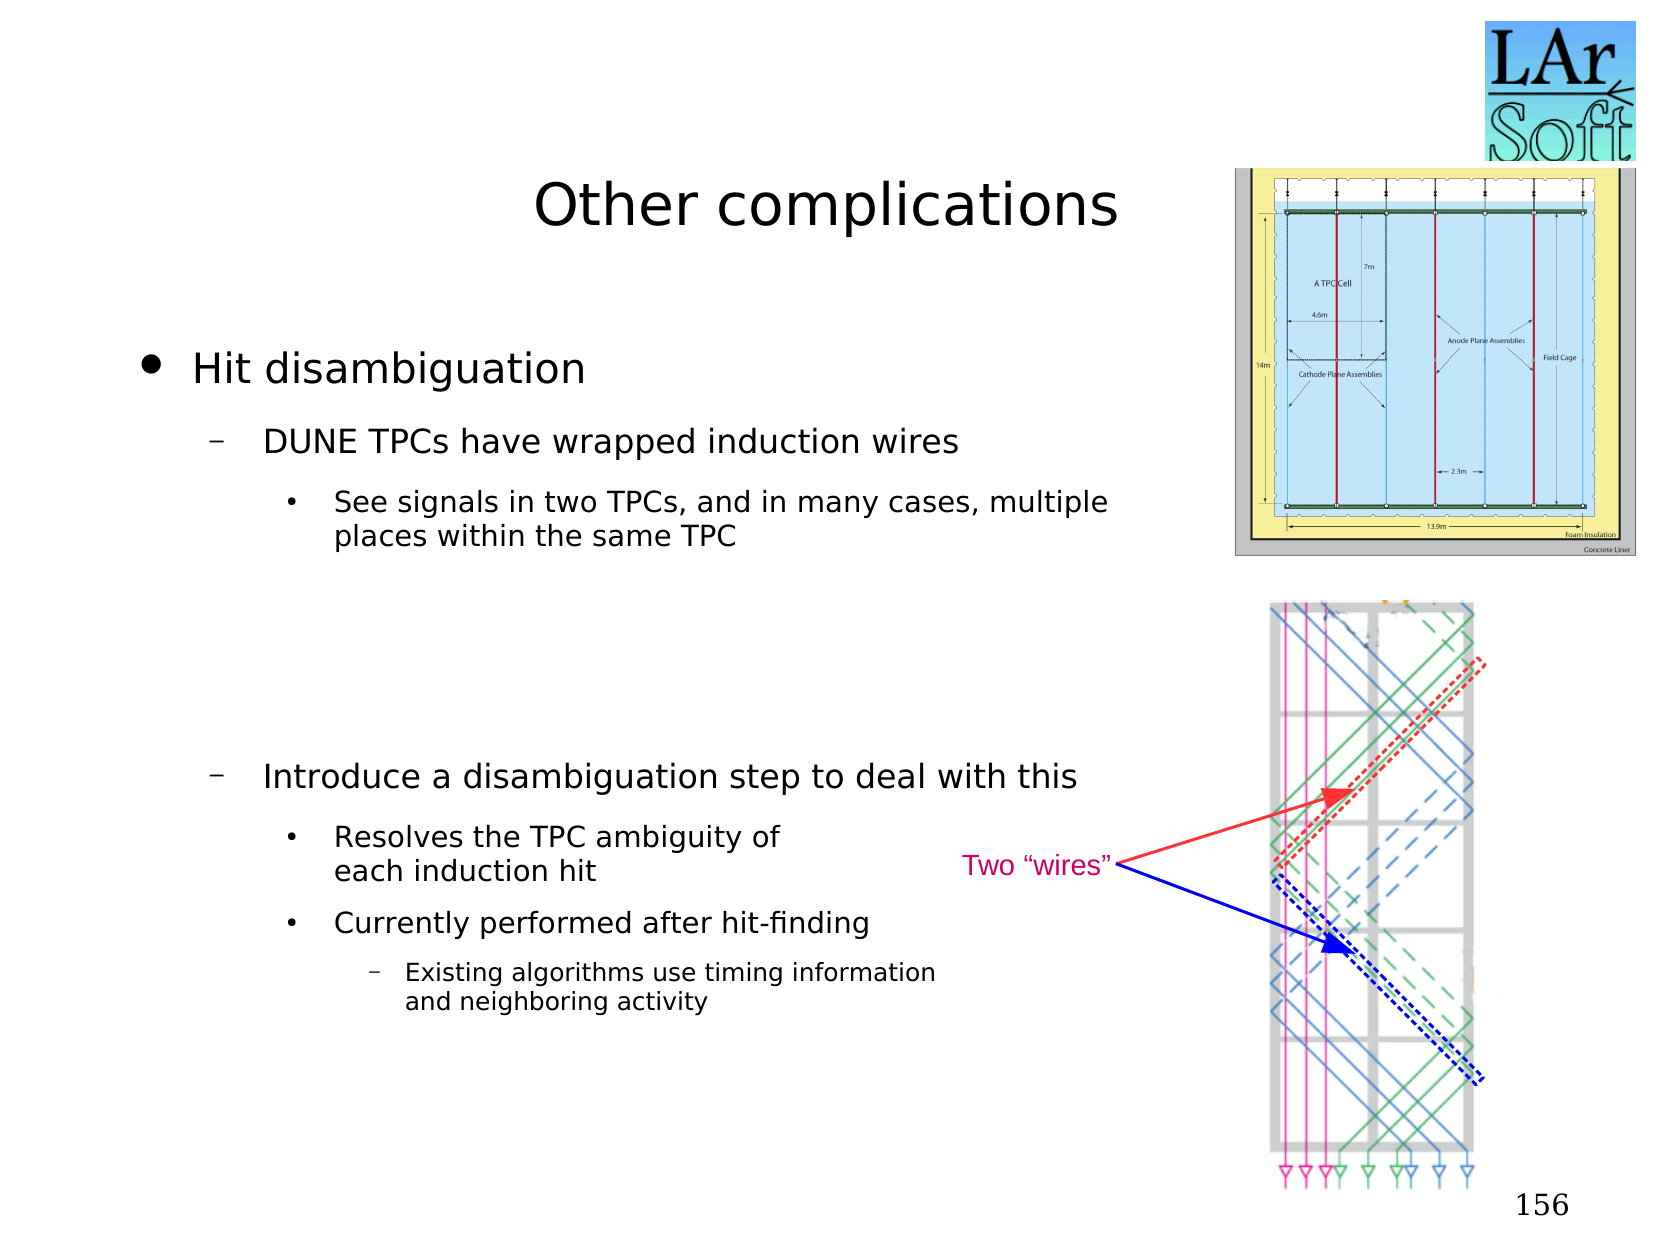

# Other complications
Hit disambiguation
DUNE TPCs have wrapped induction wires
See signals in two TPCs, and in many cases, multiple 					places within the same TPC
Introduce a disambiguation step to deal with this
Resolves the TPC ambiguity of 										each induction hit
Currently performed after hit-finding
Existing algorithms use timing information 								 and neighboring activity
Two “wires”
156